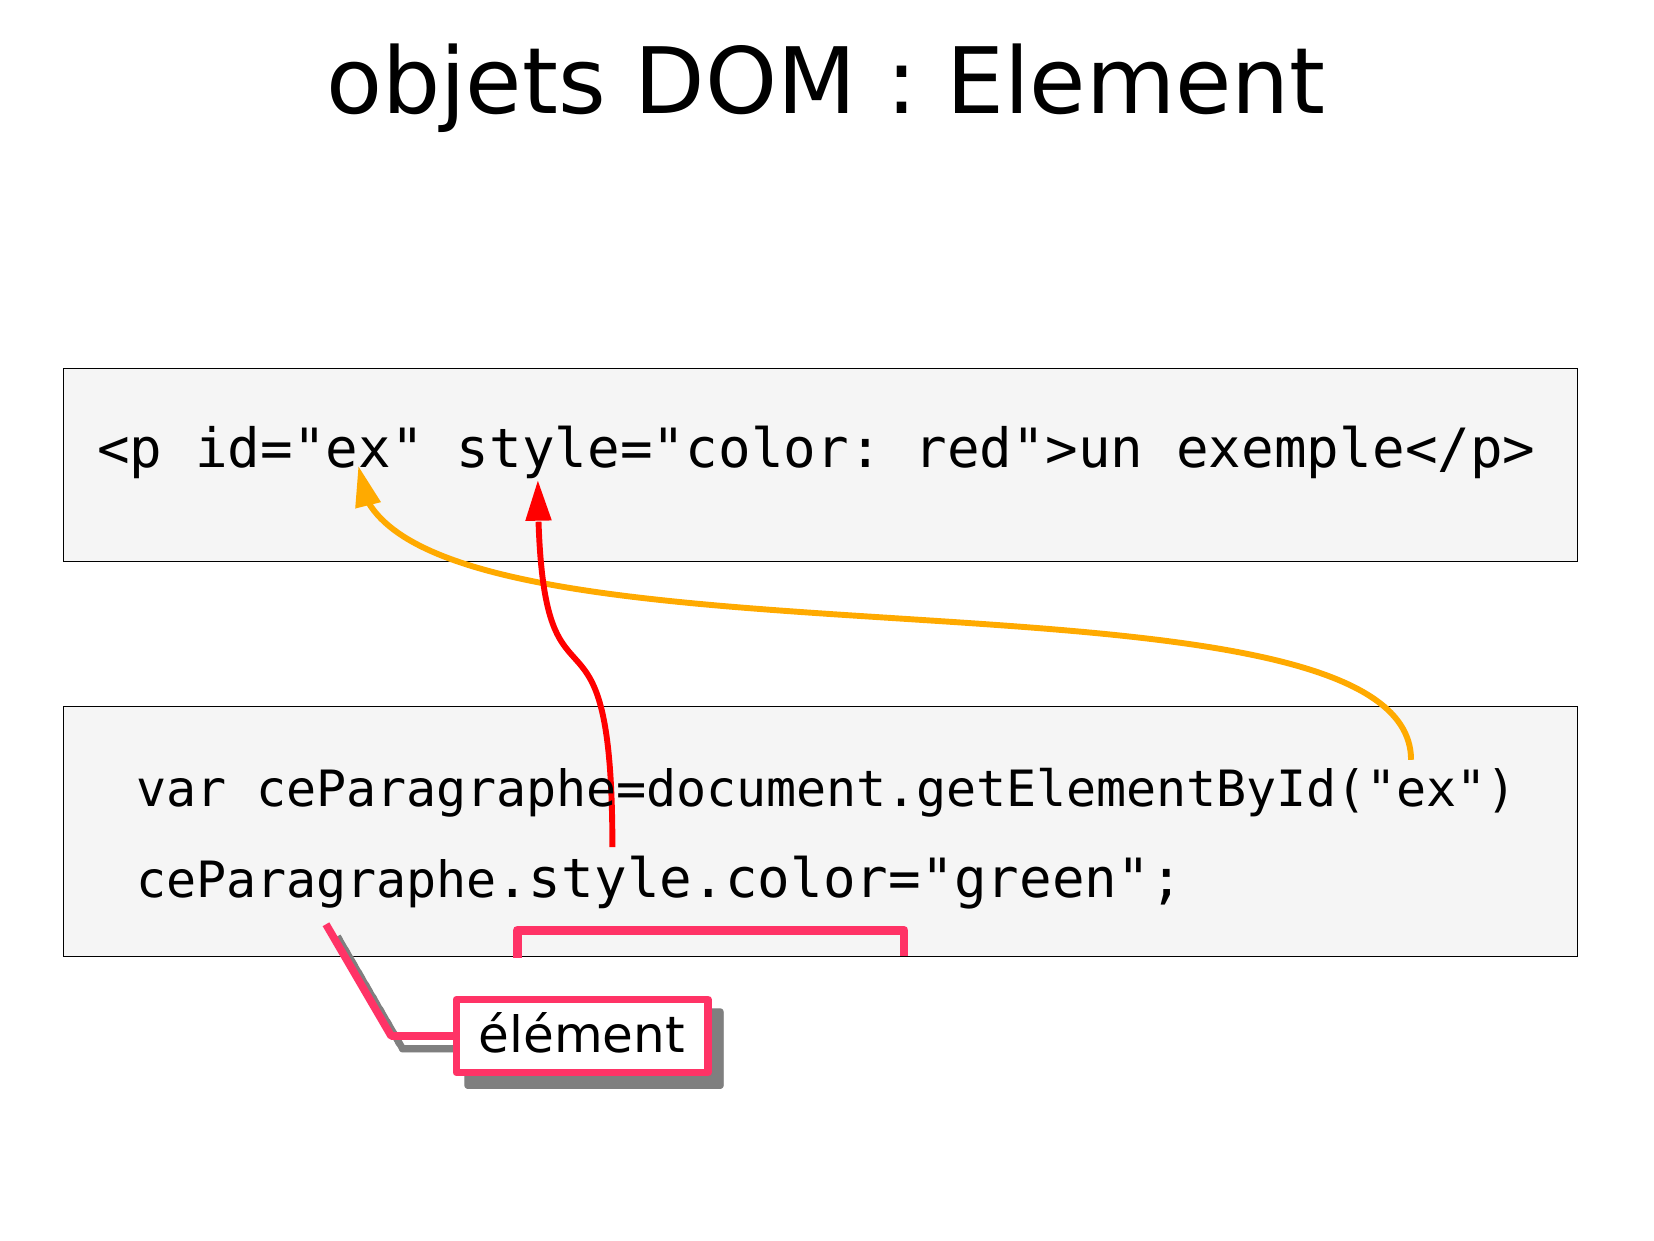

# objets DOM : Element
	<p id="ex" style="color: red">un exemple</p>
var ceParagraphe=document.getElementById("ex")
ceParagraphe.style.color="green";